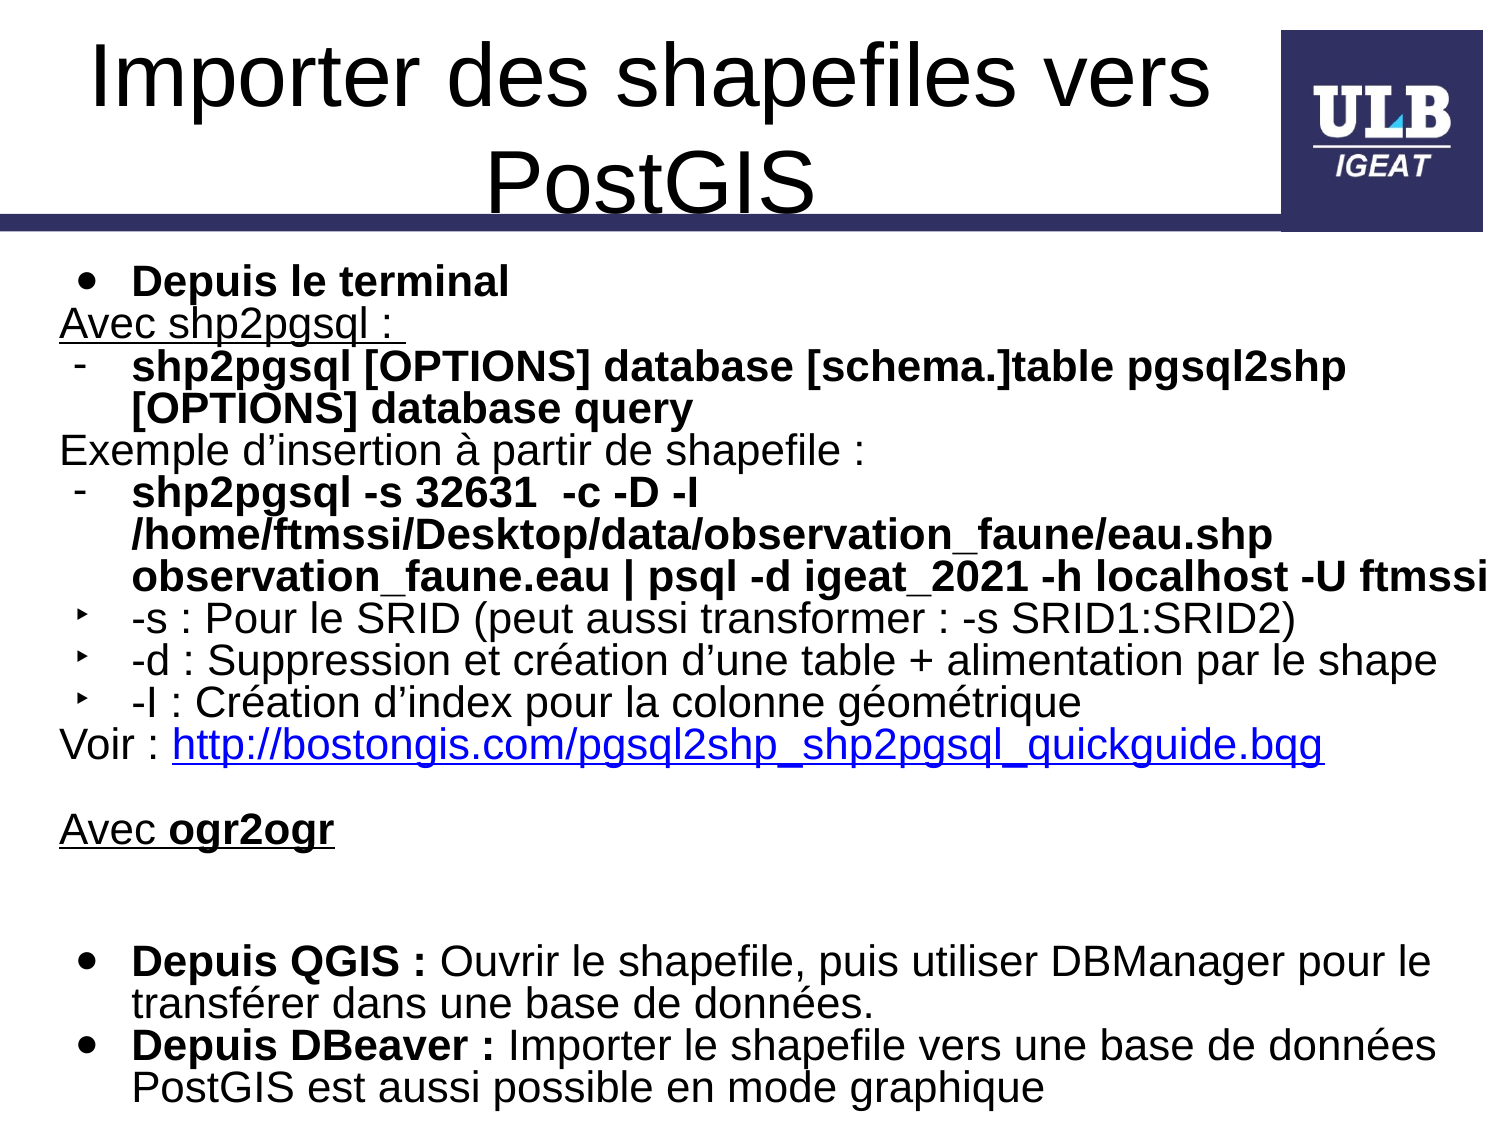

# Importer des shapefiles vers PostGIS
Depuis le terminal
Avec shp2pgsql :
shp2pgsql [OPTIONS] database [schema.]table pgsql2shp [OPTIONS] database query
Exemple d’insertion à partir de shapefile :
shp2pgsql -s 32631 -c -D -I /home/ftmssi/Desktop/data/observation_faune/eau.shp observation_faune.eau | psql -d igeat_2021 -h localhost -U ftmssi
-s : Pour le SRID (peut aussi transformer : -s SRID1:SRID2)
-d : Suppression et création d’une table + alimentation par le shape
-I : Création d’index pour la colonne géométrique
Voir : http://bostongis.com/pgsql2shp_shp2pgsql_quickguide.bqg
Avec ogr2ogr
Depuis QGIS : Ouvrir le shapefile, puis utiliser DBManager pour le transférer dans une base de données.
Depuis DBeaver : Importer le shapefile vers une base de données PostGIS est aussi possible en mode graphique